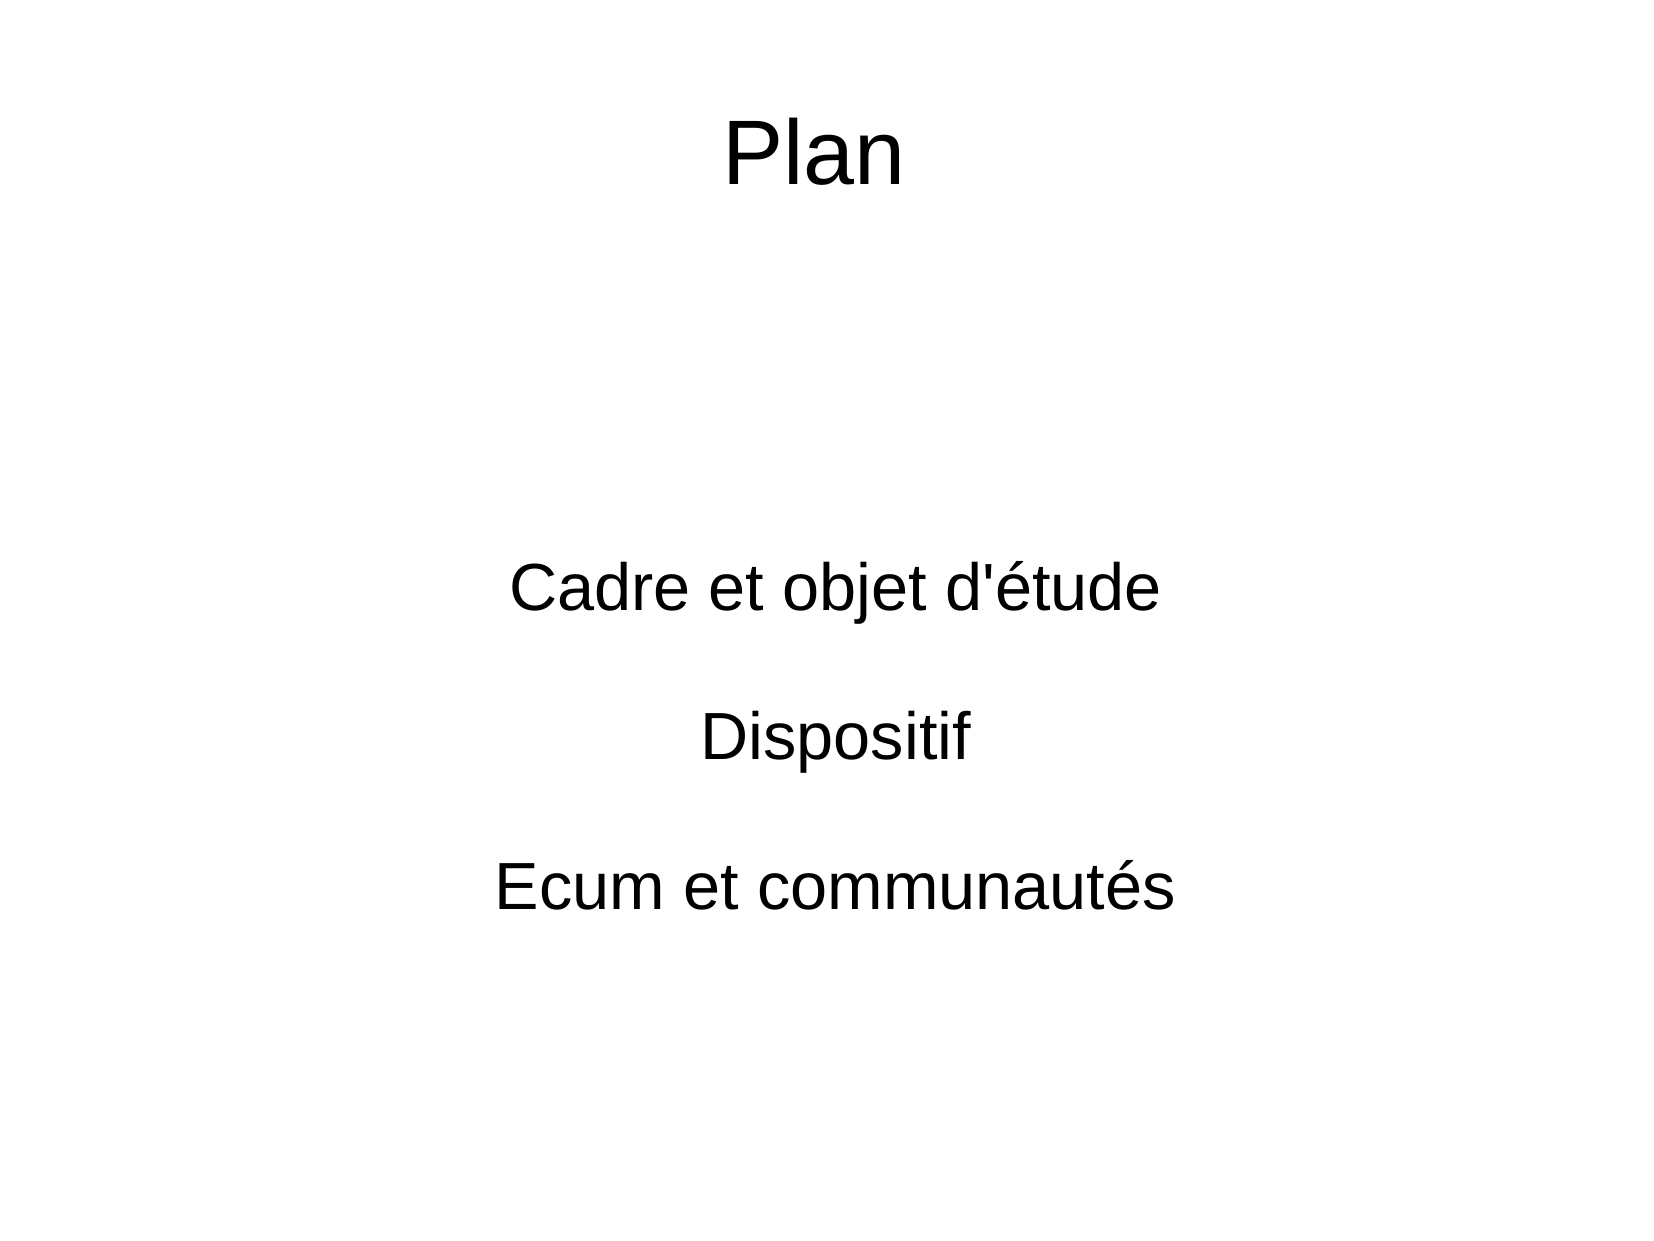

# Plan
Cadre et objet d'étude
Dispositif
Ecum et communautés